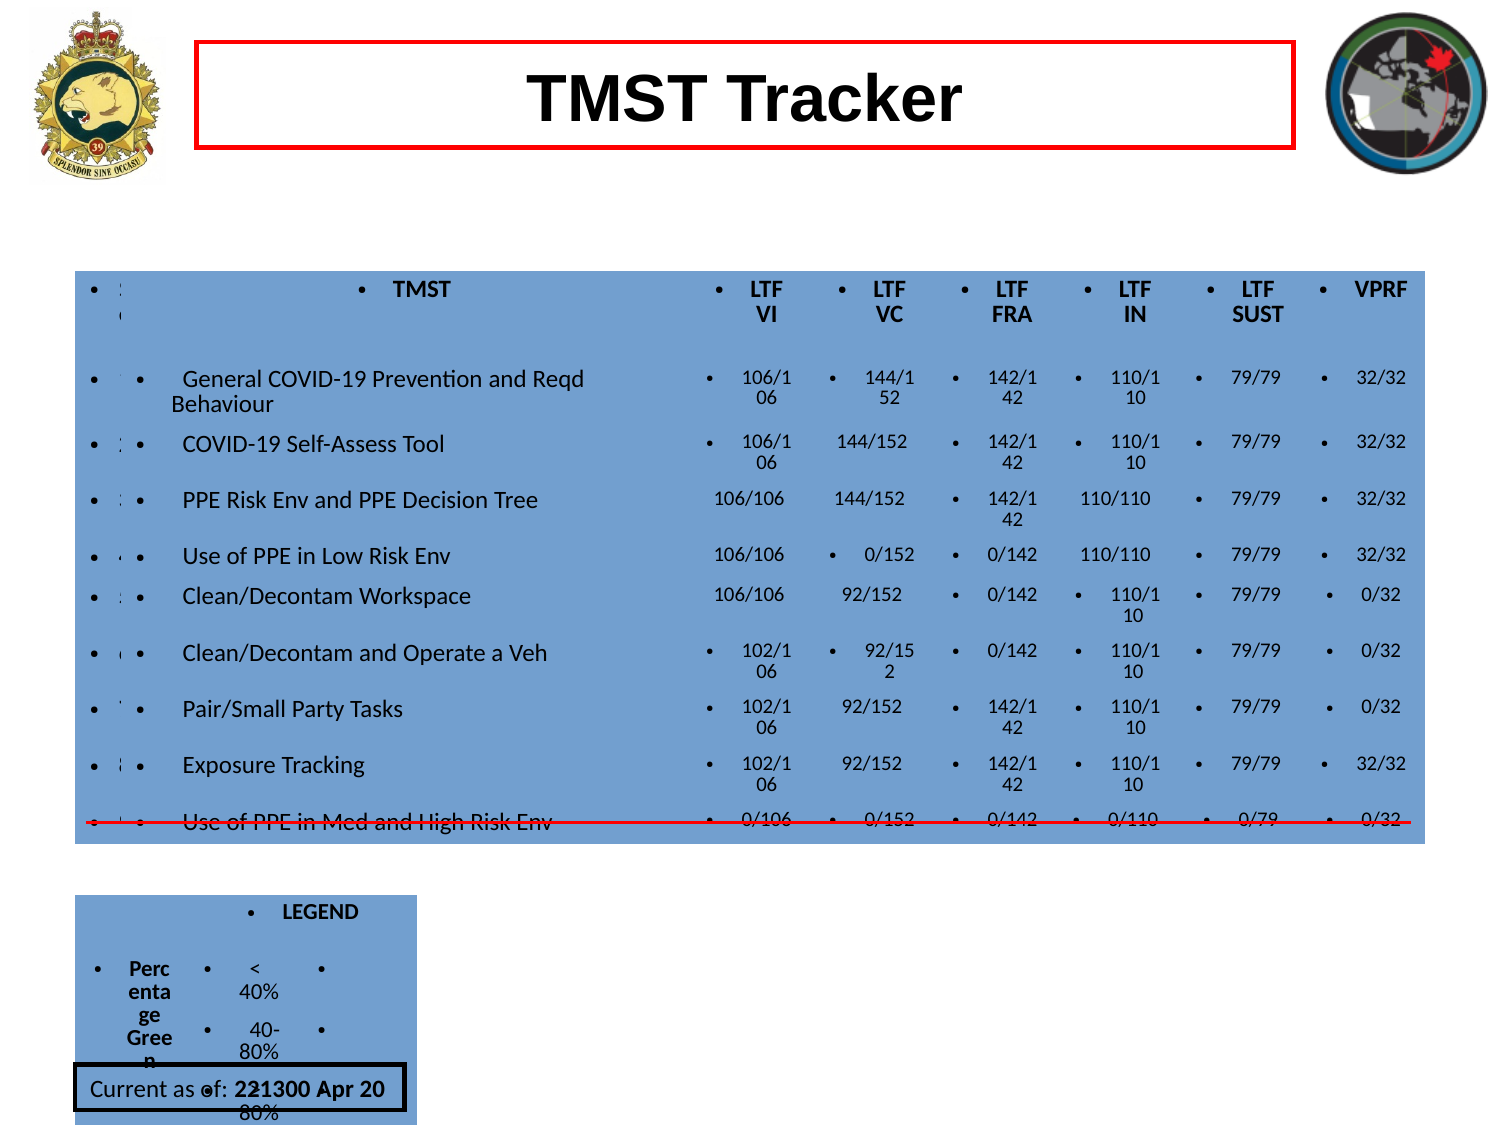

# TMST Tracker
| Ser | TMST | LTF VI | LTF VC | LTF FRA | LTF IN | LTF SUST | VPRF |
| --- | --- | --- | --- | --- | --- | --- | --- |
| 1 | General COVID-19 Prevention and Reqd Behaviour | 106/106 | 144/152 | 142/142 | 110/110 | 79/79 | 32/32 |
| 2 | COVID-19 Self-Assess Tool | 106/106 | 144/152 | 142/142 | 110/110 | 79/79 | 32/32 |
| 3 | PPE Risk Env and PPE Decision Tree | 106/106 | 144/152 | 142/142 | 110/110 | 79/79 | 32/32 |
| 4 | Use of PPE in Low Risk Env | 106/106 | 0/152 | 0/142 | 110/110 | 79/79 | 32/32 |
| 5 | Clean/Decontam Workspace | 106/106 | 92/152 | 0/142 | 110/110 | 79/79 | 0/32 |
| 6 | Clean/Decontam and Operate a Veh | 102/106 | 92/152 | 0/142 | 110/110 | 79/79 | 0/32 |
| 7 | Pair/Small Party Tasks | 102/106 | 92/152 | 142/142 | 110/110 | 79/79 | 0/32 |
| 8 | Exposure Tracking | 102/106 | 92/152 | 142/142 | 110/110 | 79/79 | 32/32 |
| 9 | Use of PPE in Med and High Risk Env | 0/106 | 0/152 | 0/142 | 0/110 | 0/79 | 0/32 |
| | LEGEND | |
| --- | --- | --- |
| Percentage Green | < 40% | |
| | 40-80% | |
| | > 80% | |
Current as of: 221300 Apr 20